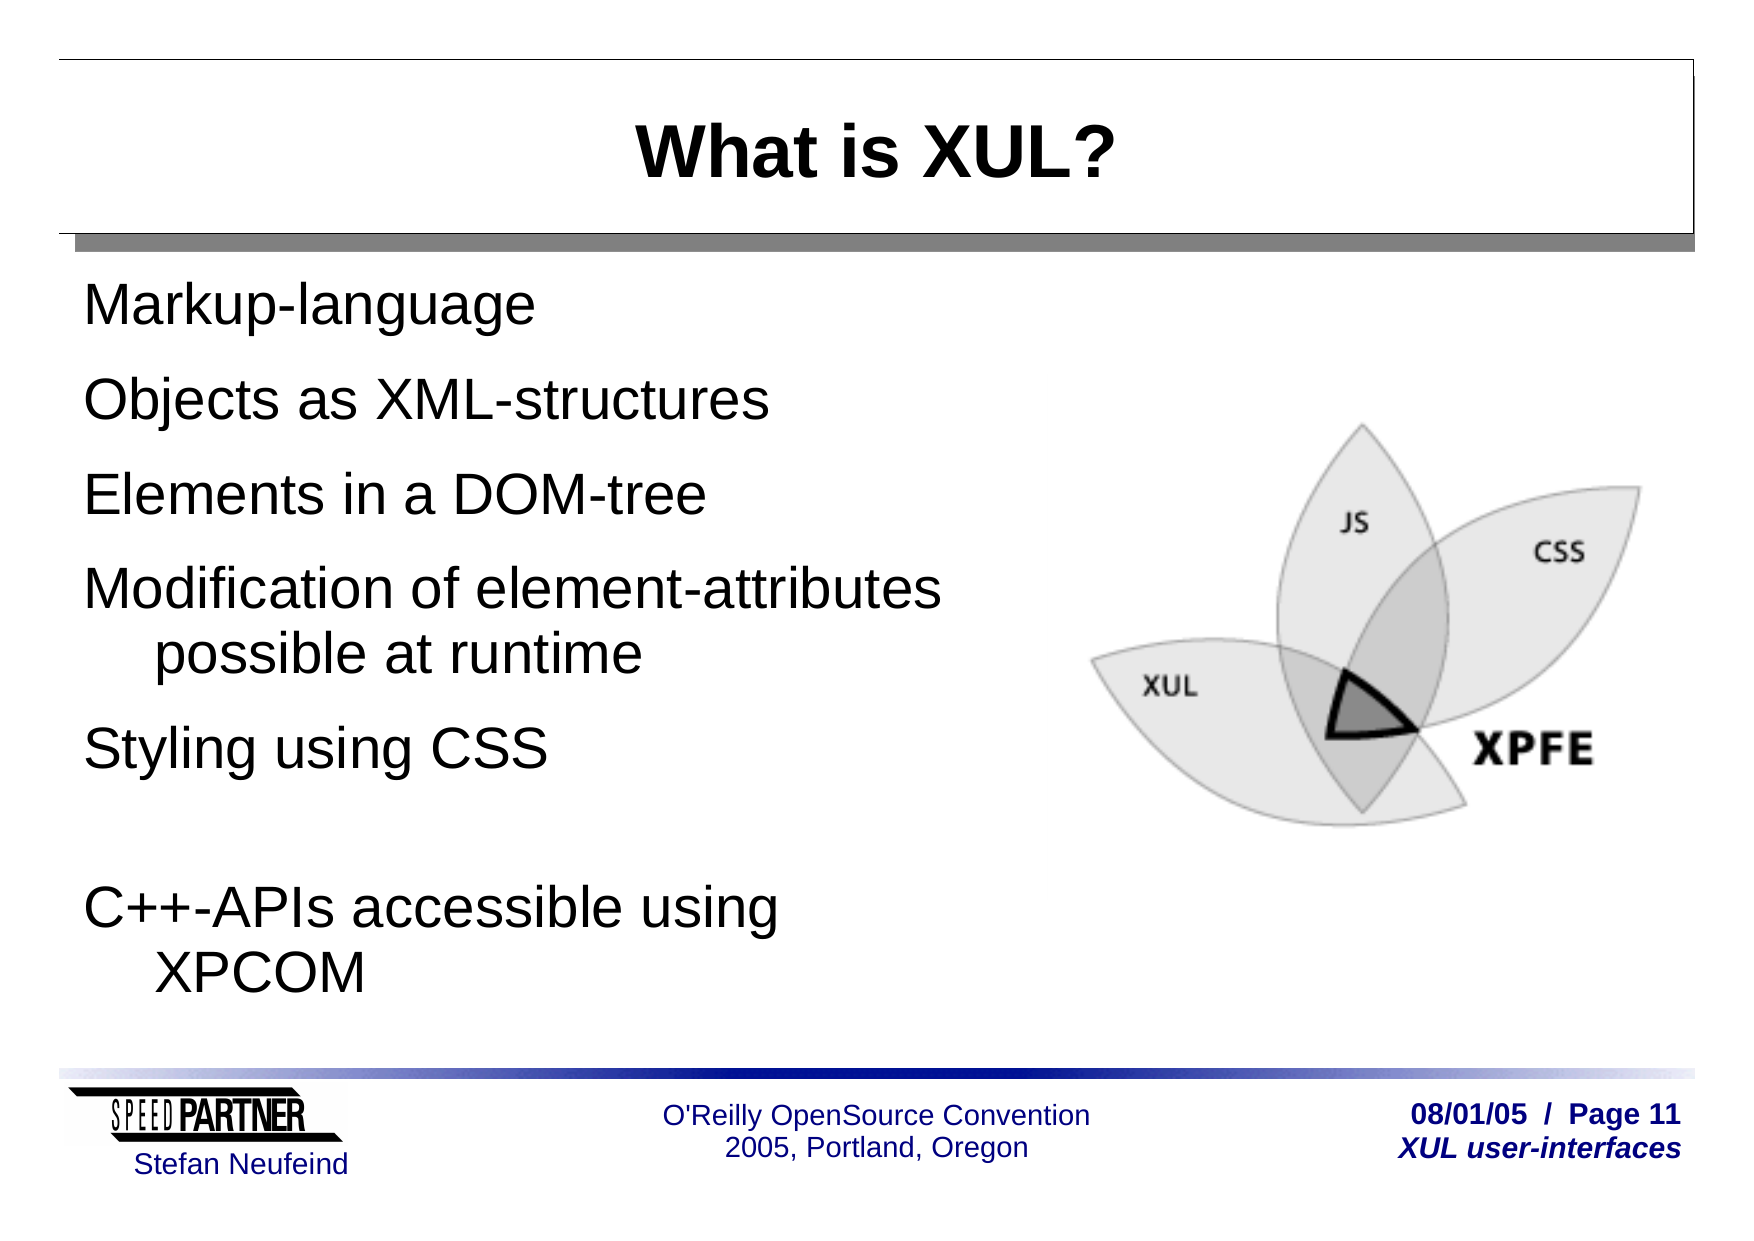

# What is XUL?
Markup-language
Objects as XML-structures
Elements in a DOM-tree
Modification of element-attributes possible at runtime
Styling using CSS
C++-APIs accessible using XPCOM